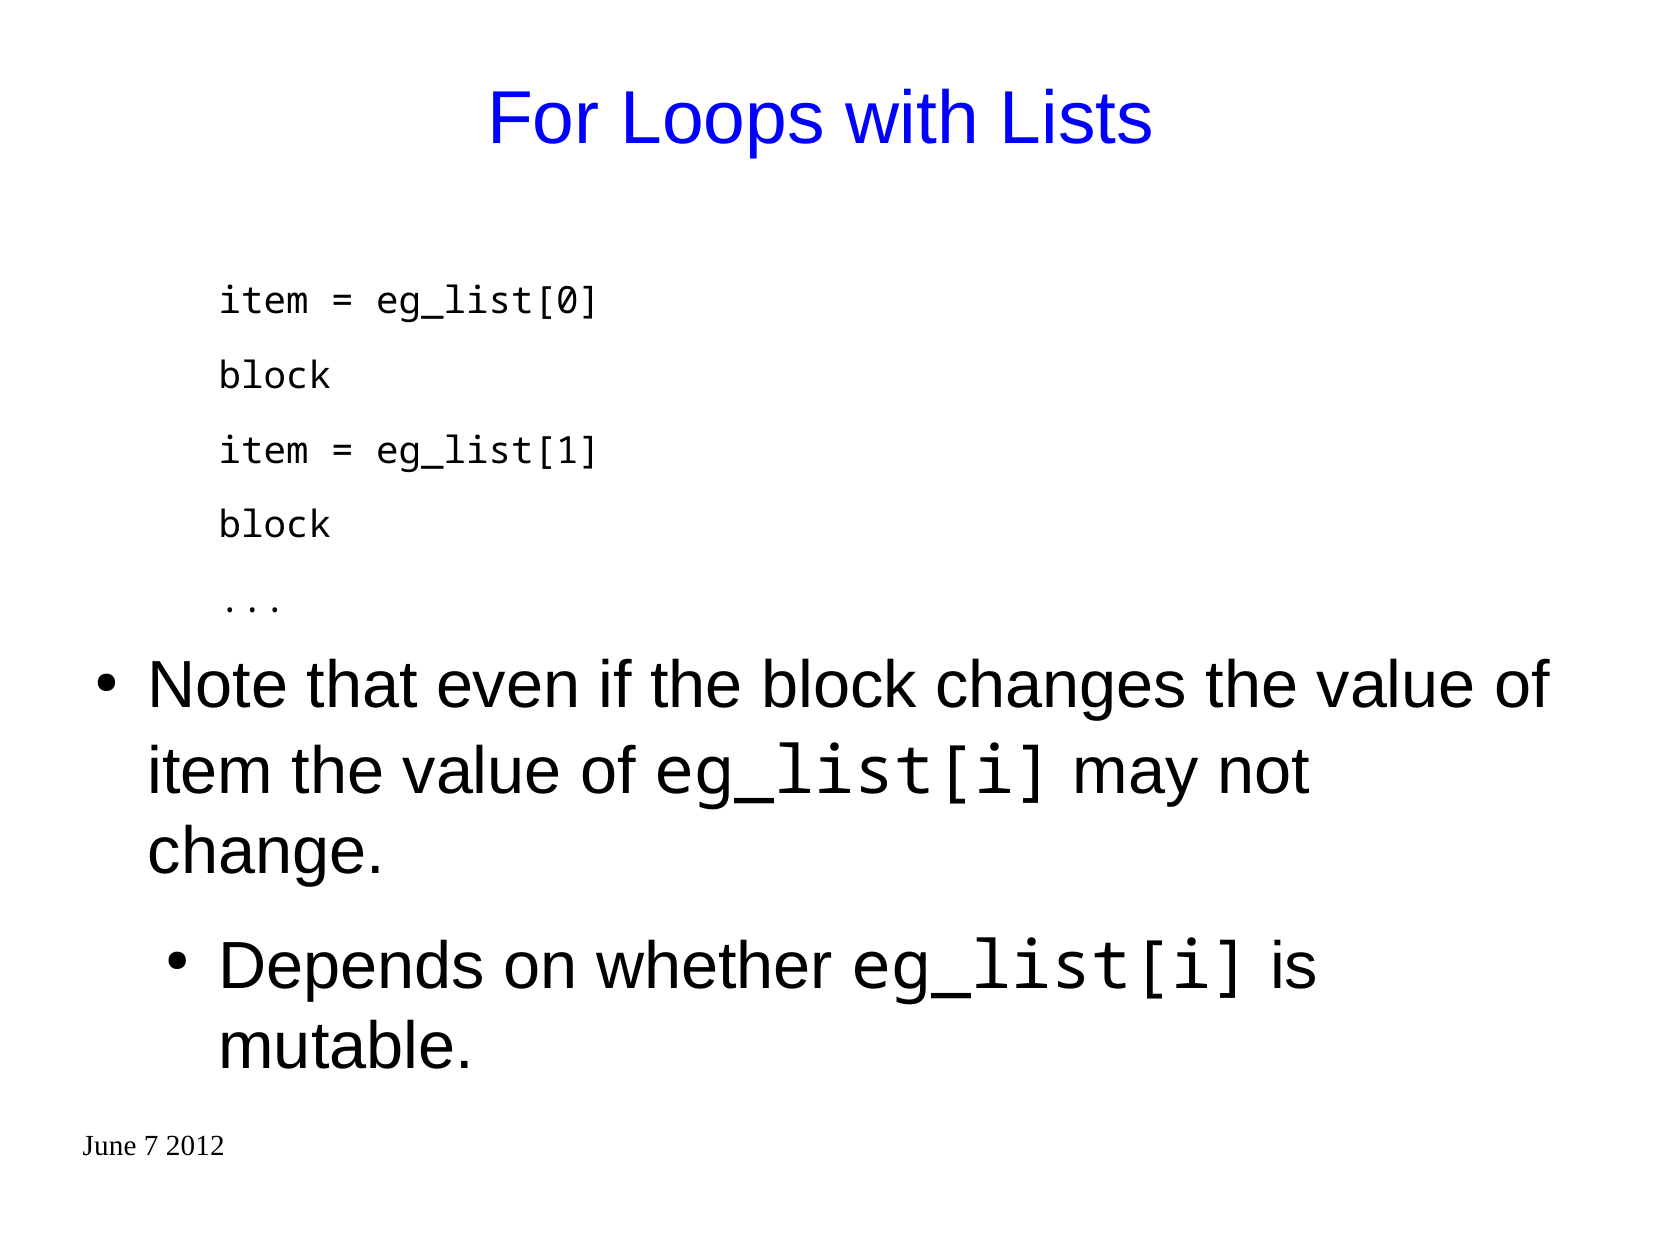

# For Loops with Lists
item = eg_list[0]
block
item = eg_list[1]
block
...
Note that even if the block changes the value of item the value of eg_list[i] may not change.
Depends on whether eg_list[i] is mutable.
June 7 2012